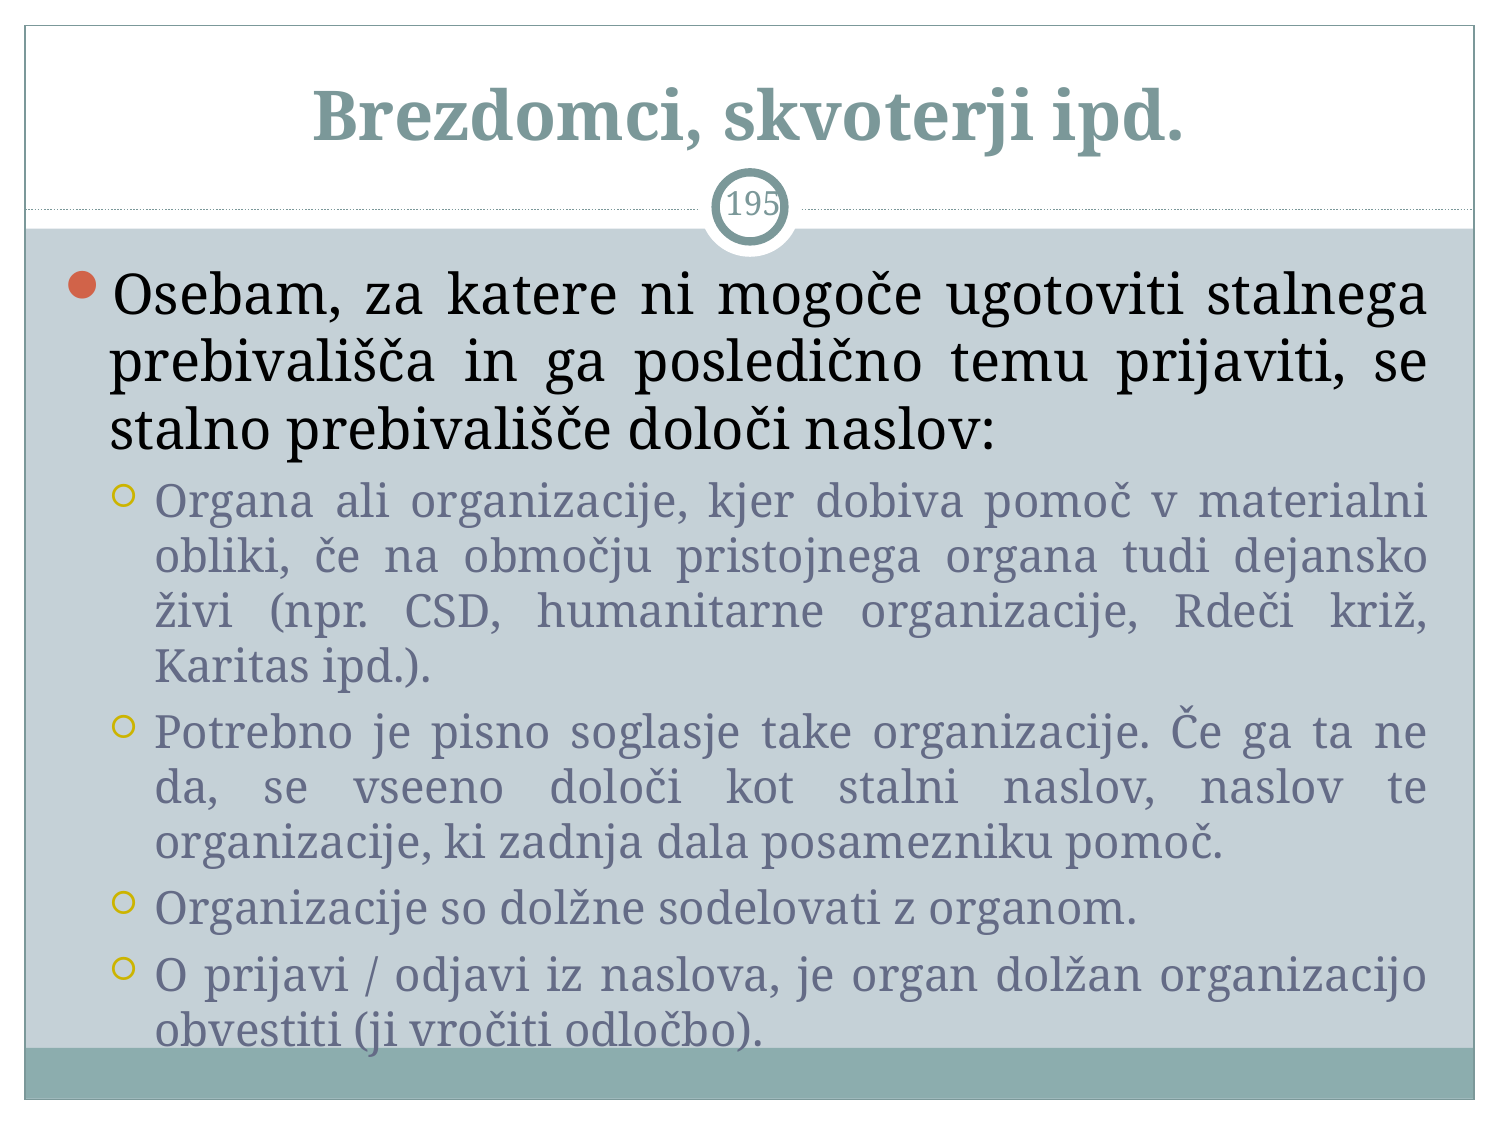

# Brezdomci, skvoterji ipd.
Osebam, za katere ni mogoče ugotoviti stalnega prebivališča in ga posledično temu prijaviti, se stalno prebivališče določi naslov:
Organa ali organizacije, kjer dobiva pomoč v materialni obliki, če na območju pristojnega organa tudi dejansko živi (npr. CSD, humanitarne organizacije, Rdeči križ, Karitas ipd.).
Potrebno je pisno soglasje take organizacije. Če ga ta ne da, se vseeno določi kot stalni naslov, naslov te organizacije, ki zadnja dala posamezniku pomoč.
Organizacije so dolžne sodelovati z organom.
O prijavi / odjavi iz naslova, je organ dolžan organizacijo obvestiti (ji vročiti odločbo).